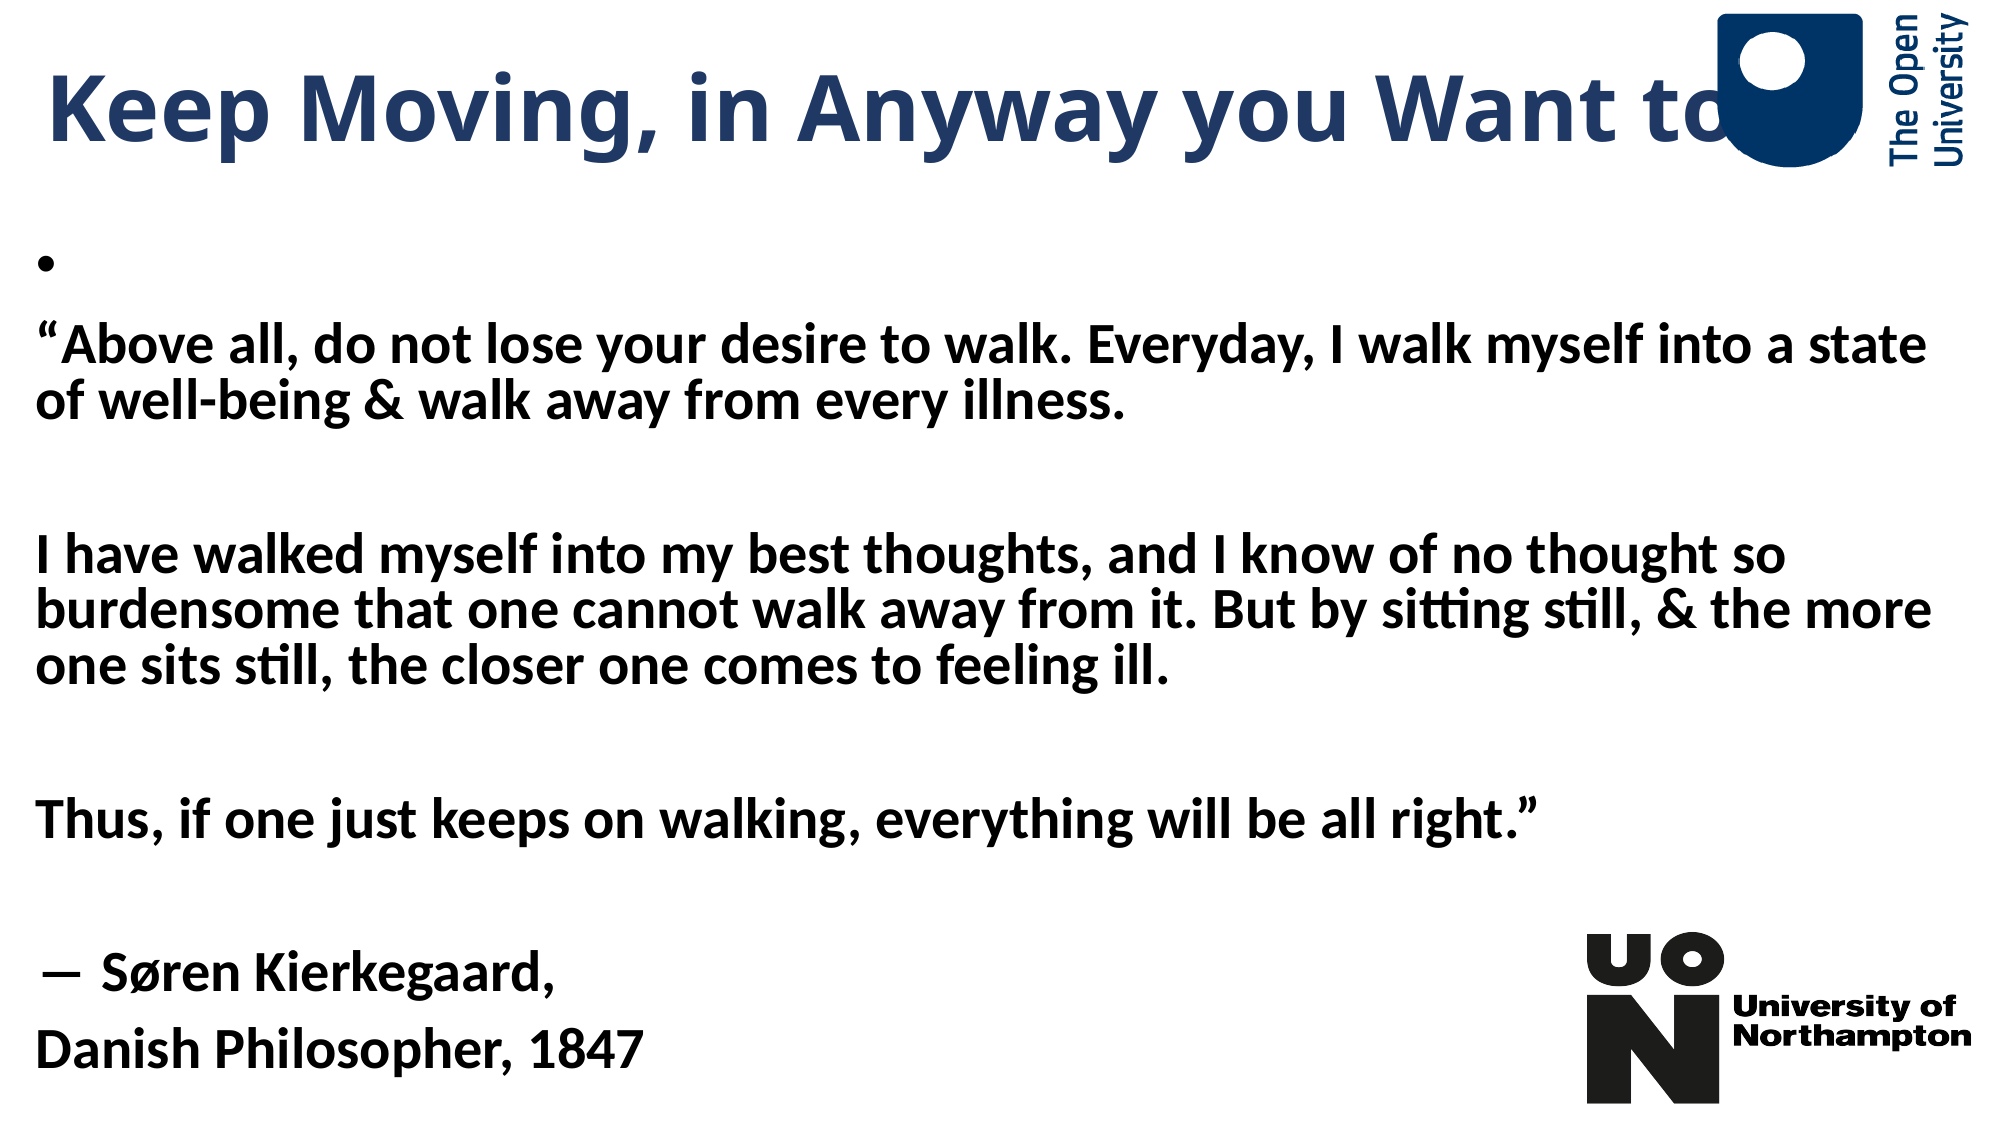

# Keep Moving, in Anyway you Want to
“Above all, do not lose your desire to walk. Everyday, I walk myself into a state of well-being & walk away from every illness.
I have walked myself into my best thoughts, and I know of no thought so burdensome that one cannot walk away from it. But by sitting still, & the more one sits still, the closer one comes to feeling ill.
Thus, if one just keeps on walking, everything will be all right.”
― Søren Kierkegaard,
Danish Philosopher, 1847